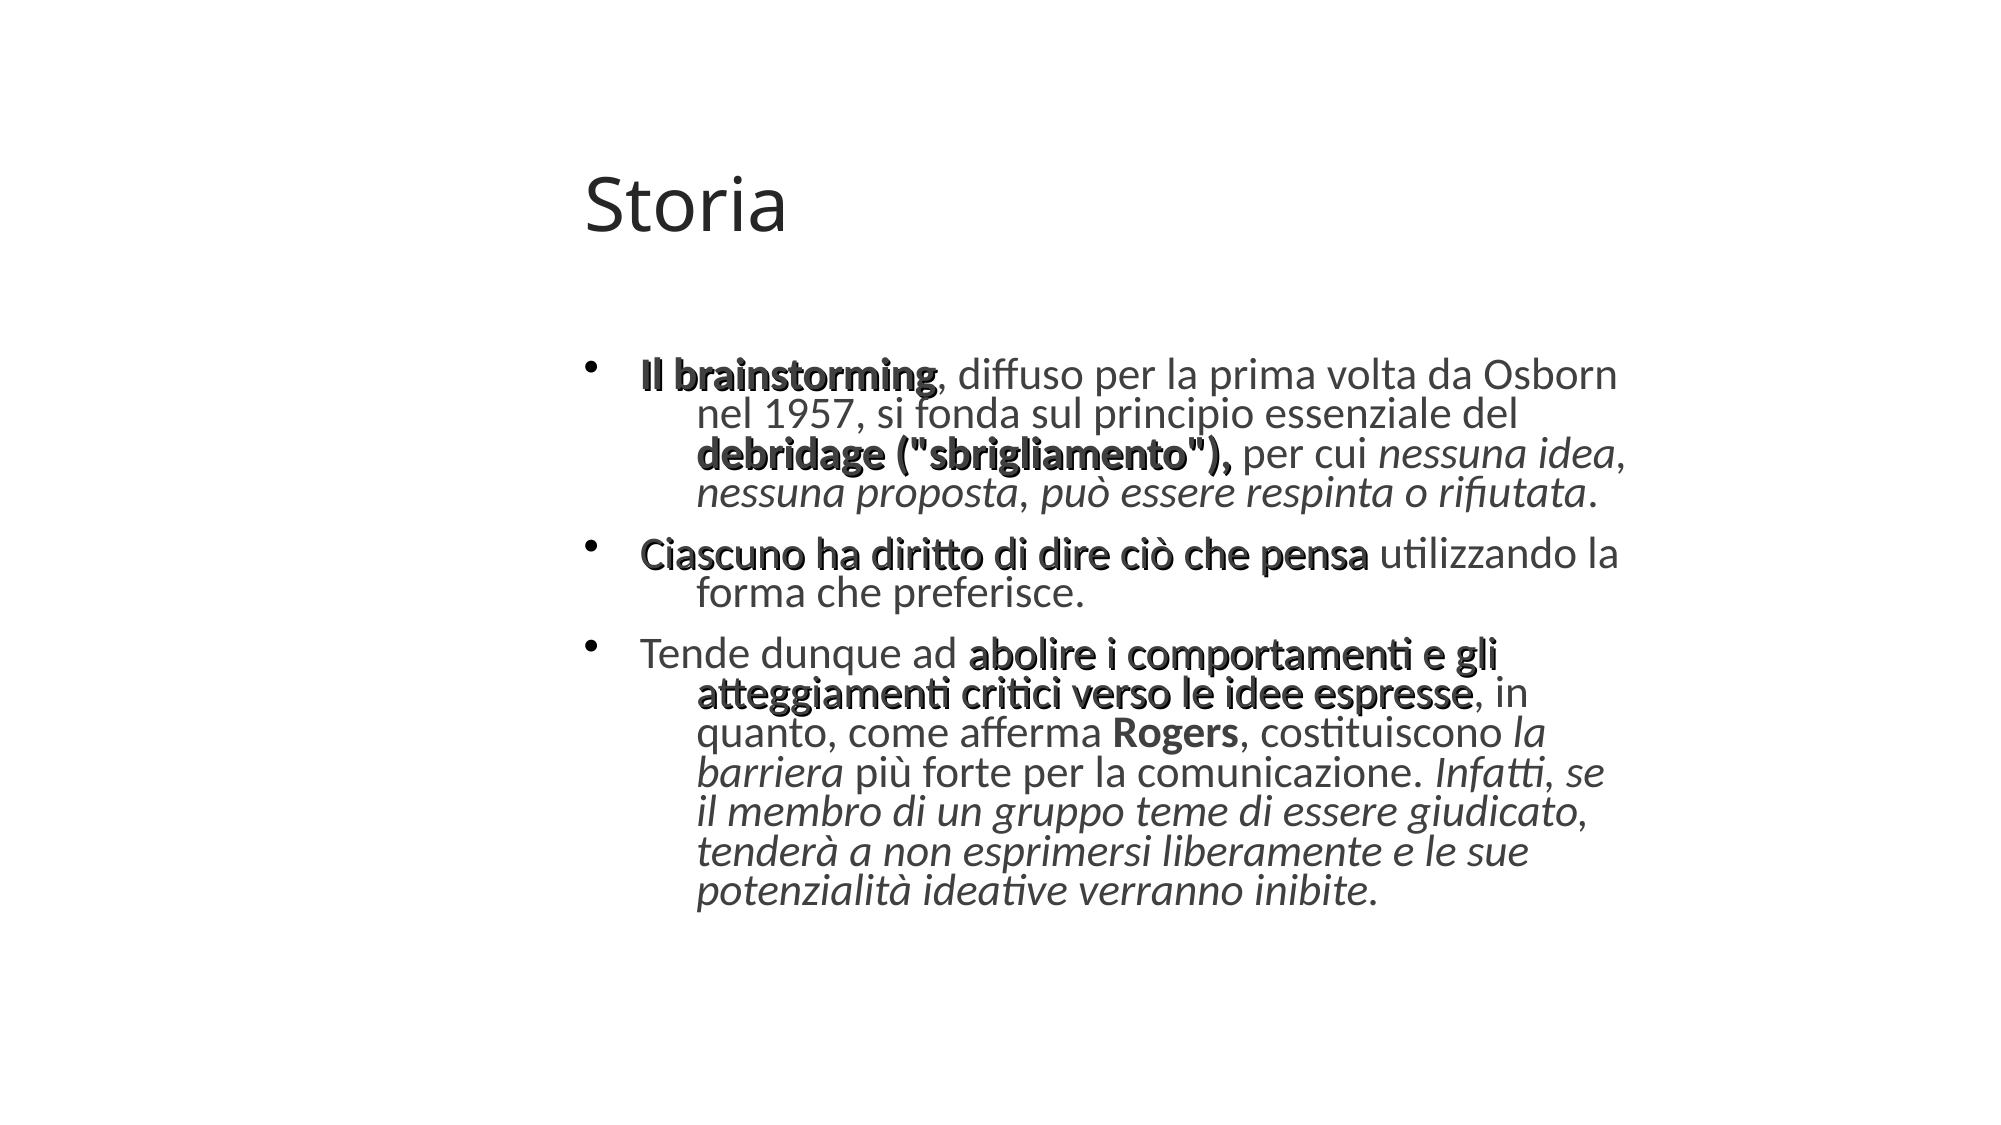

# Storia
Il brainstorming, diffuso per la prima volta da Osborn nel 1957, si fonda sul principio essenziale del debridage ("sbrigliamento"), per cui nessuna idea, nessuna proposta, può essere respinta o rifiutata.
Ciascuno ha diritto di dire ciò che pensa utilizzando la forma che preferisce.
Tende dunque ad abolire i comportamenti e gli atteggiamenti critici verso le idee espresse, in quanto, come afferma Rogers, costituiscono la barriera più forte per la comunicazione. Infatti, se il membro di un gruppo teme di essere giudicato, tenderà a non esprimersi liberamente e le sue potenzialità ideative verranno inibite.